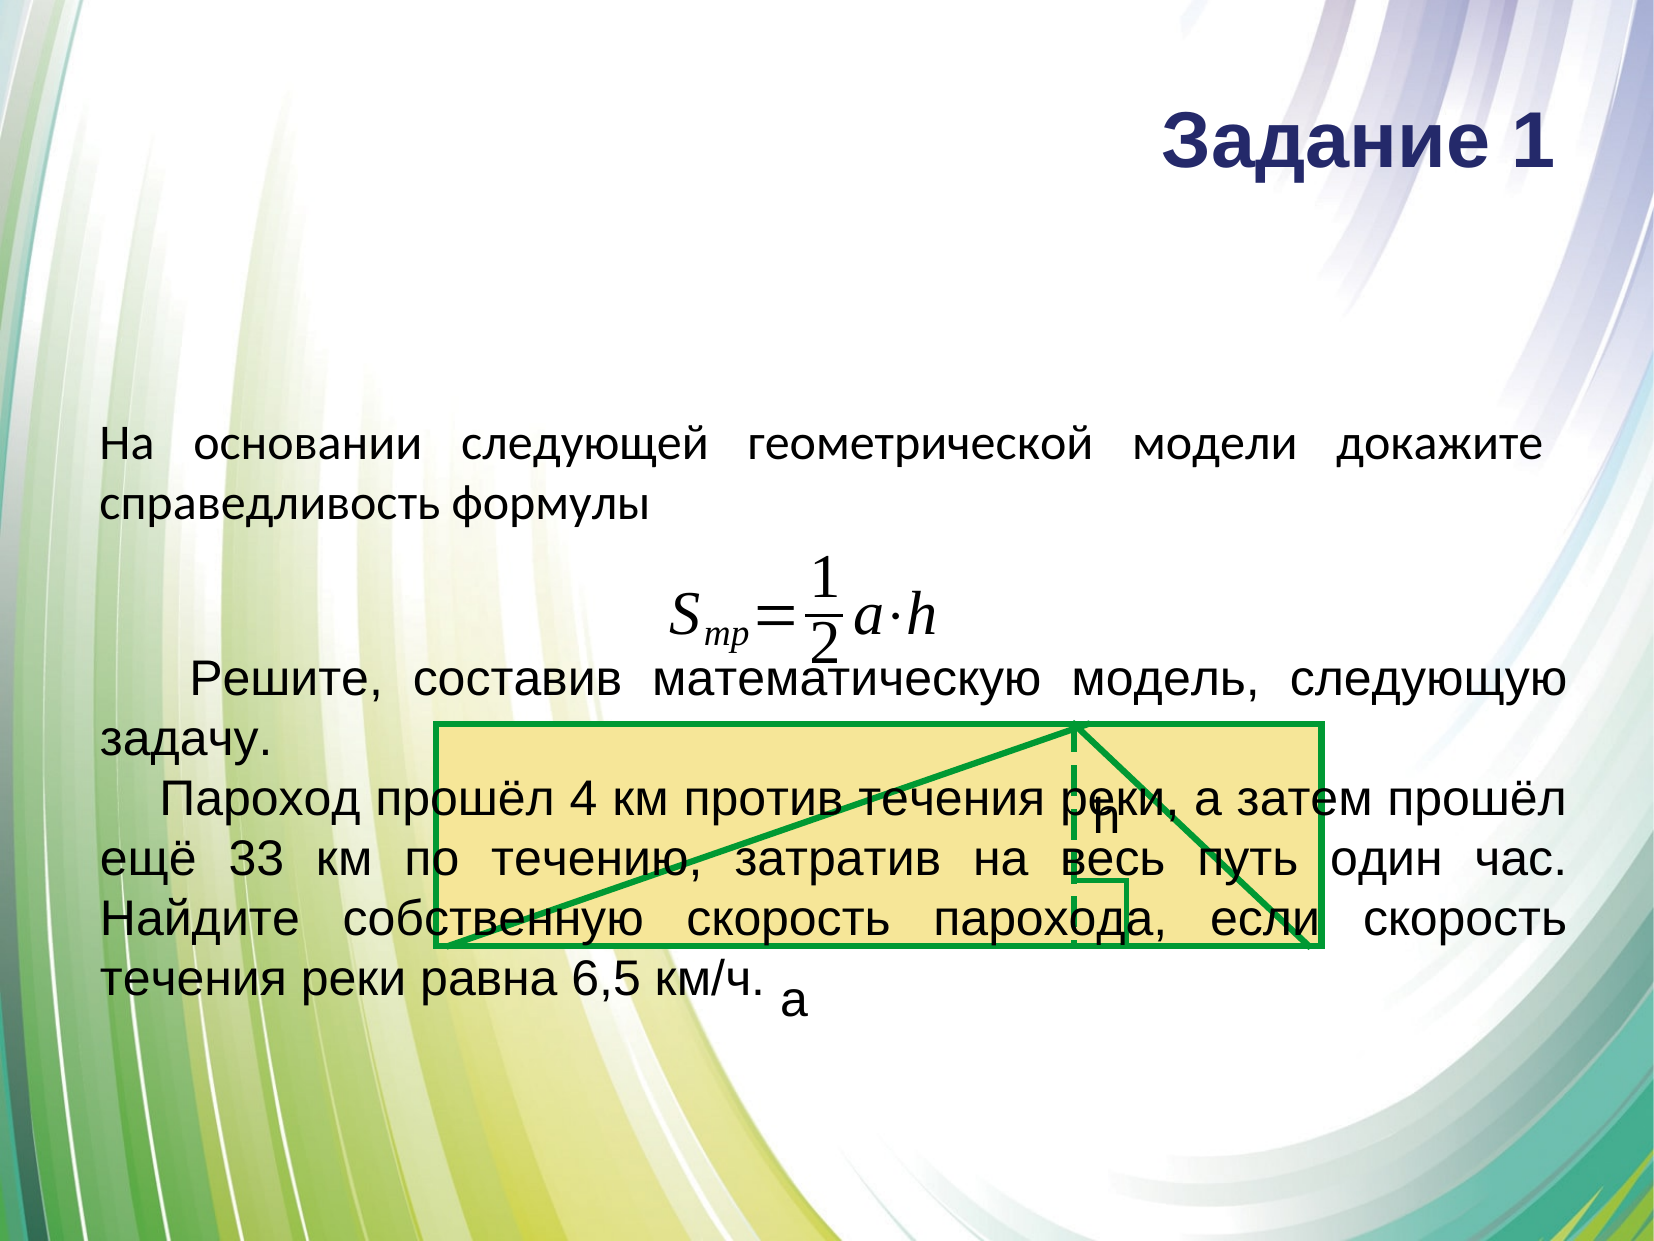

Задание 1
На основании следующей геометрической модели докажите справедливость формулы
 Решите, составив математическую модель, следующую задачу.
Пароход прошёл 4 км против течения реки, а затем прошёл ещё 33 км по течению, затратив на весь путь один час. Найдите собственную скорость парохода, если скорость течения реки равна 6,5 км/ч.
h
a